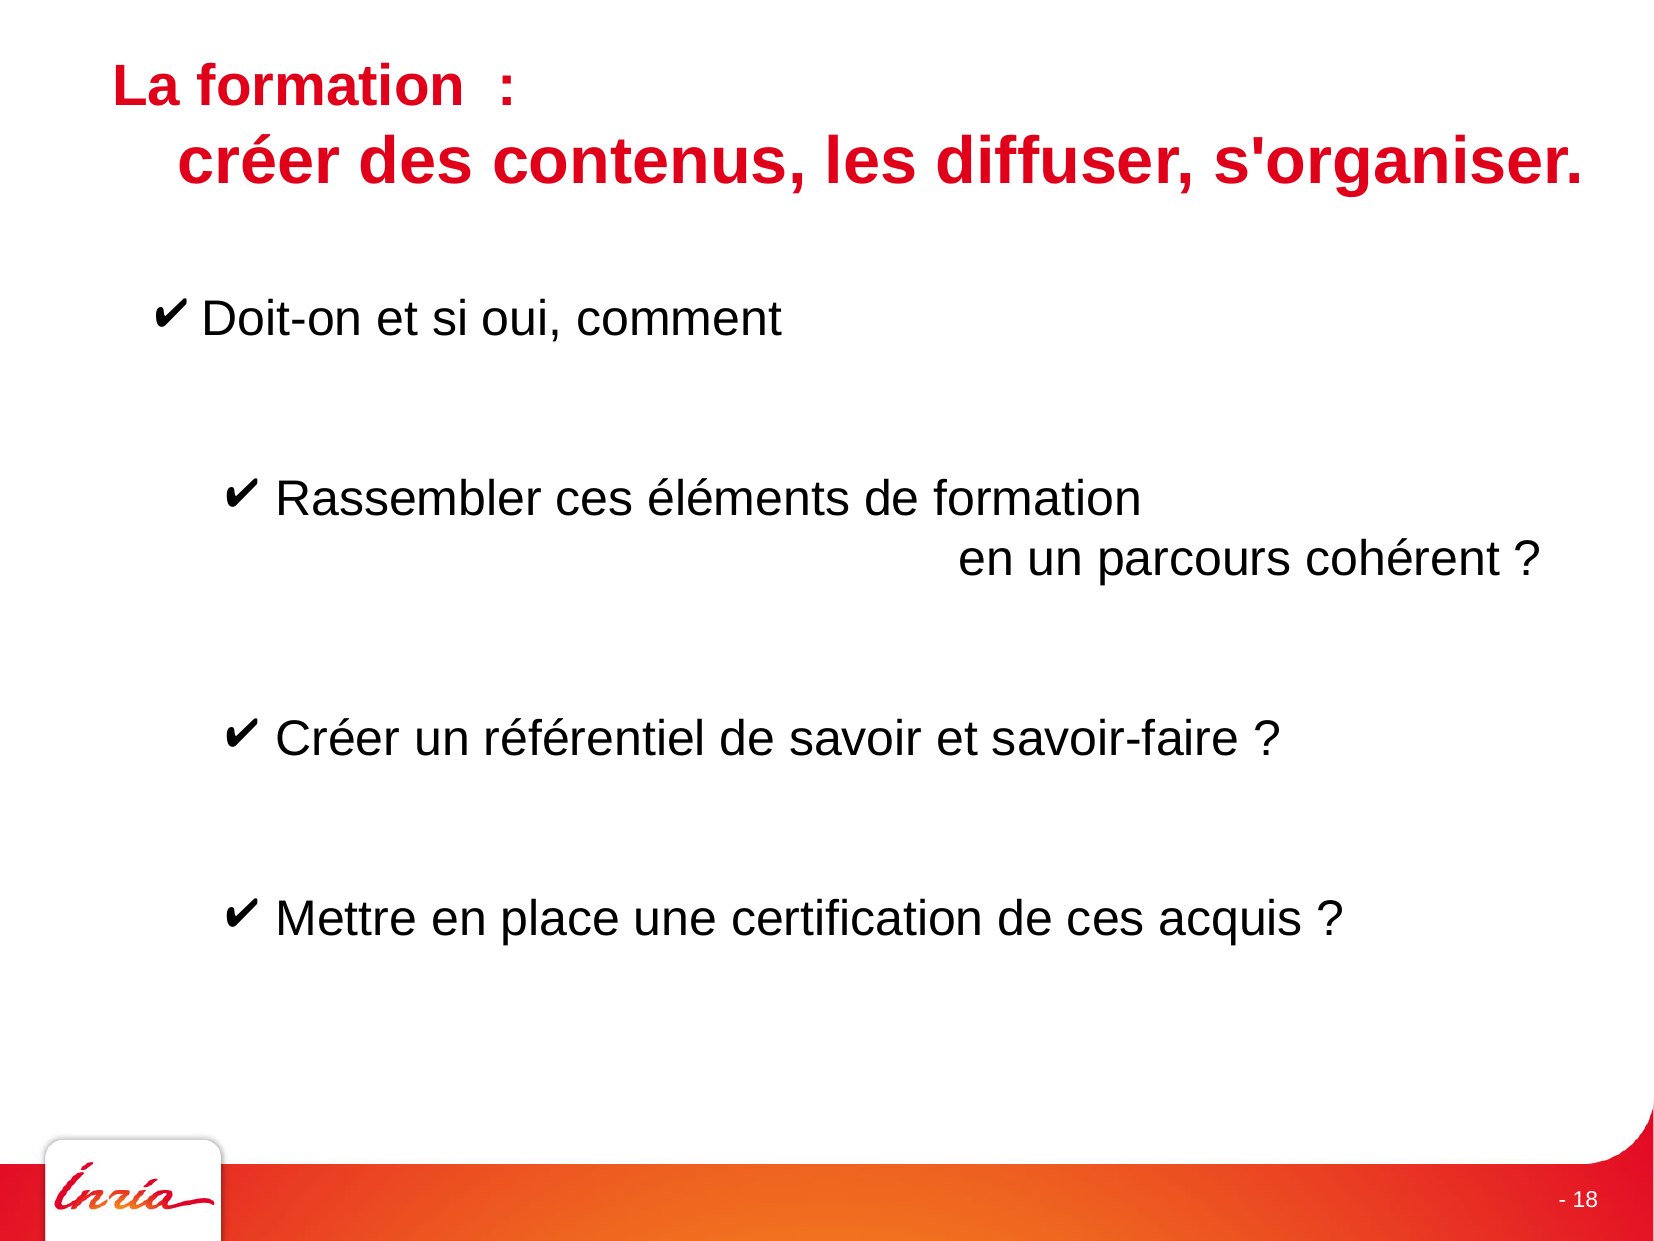

# La formation  : créer des contenus, les diffuser, s'organiser.
 Doit-on et si oui, comment
 Rassembler ces éléments de formation
 en un parcours cohérent ?
 Créer un référentiel de savoir et savoir-faire ?
 Mettre en place une certification de ces acquis ?